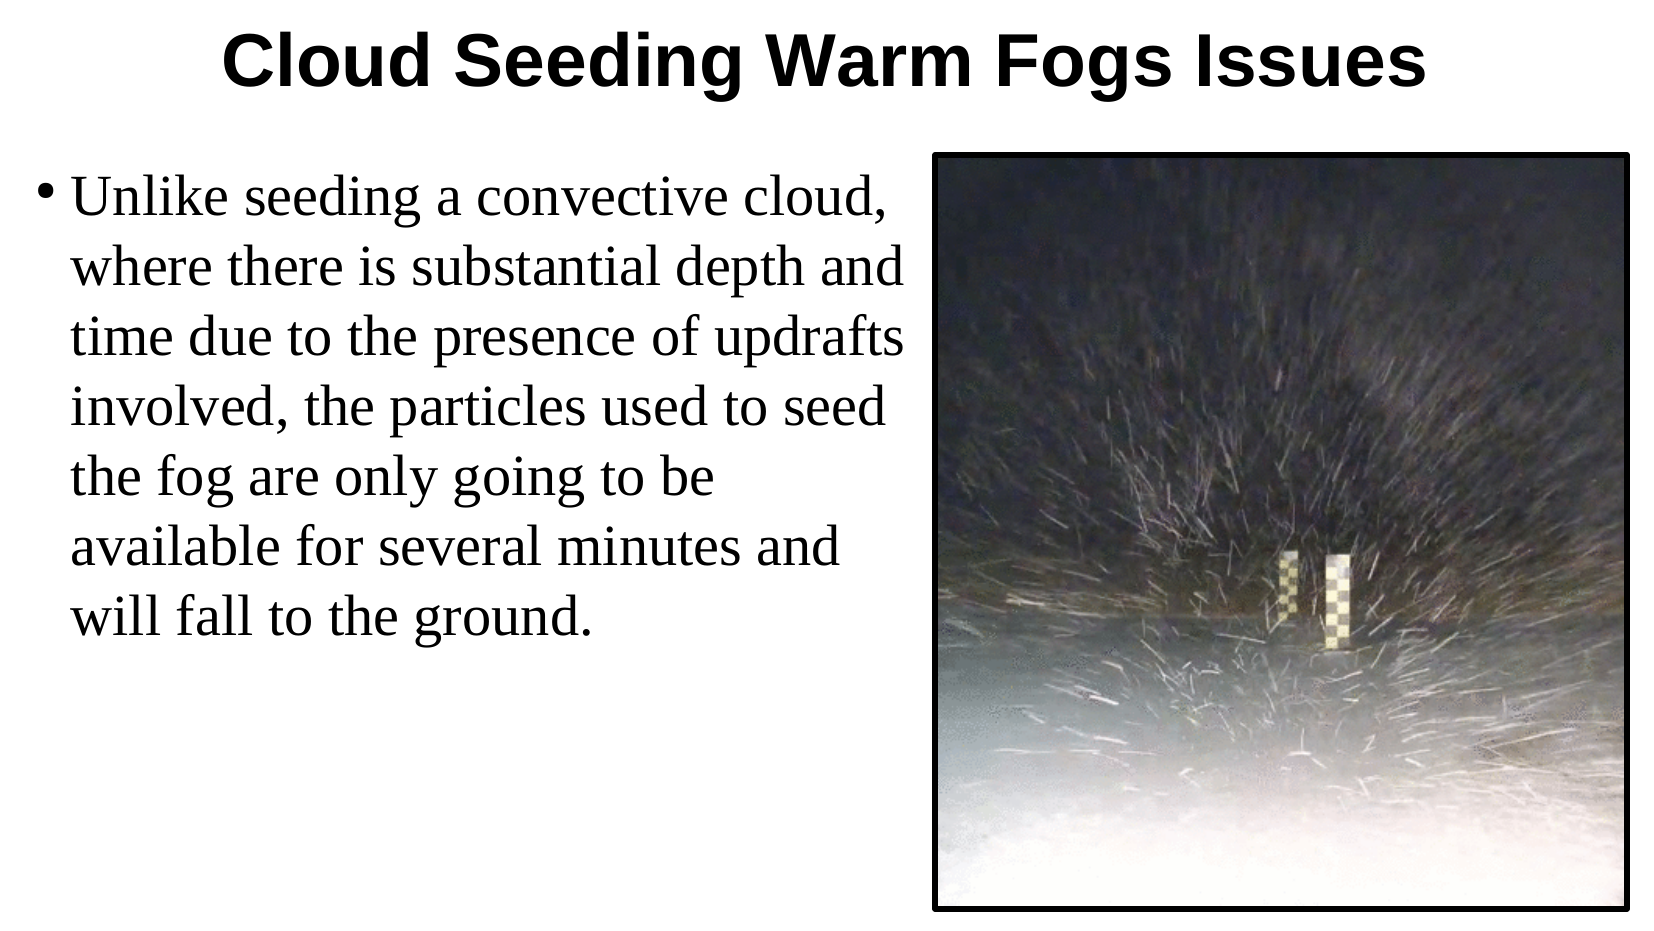

# Cloud Seeding Warm Fogs Issues
Unlike seeding a convective cloud, where there is substantial depth and time due to the presence of updrafts involved, the particles used to seed the fog are only going to be available for several minutes and will fall to the ground.